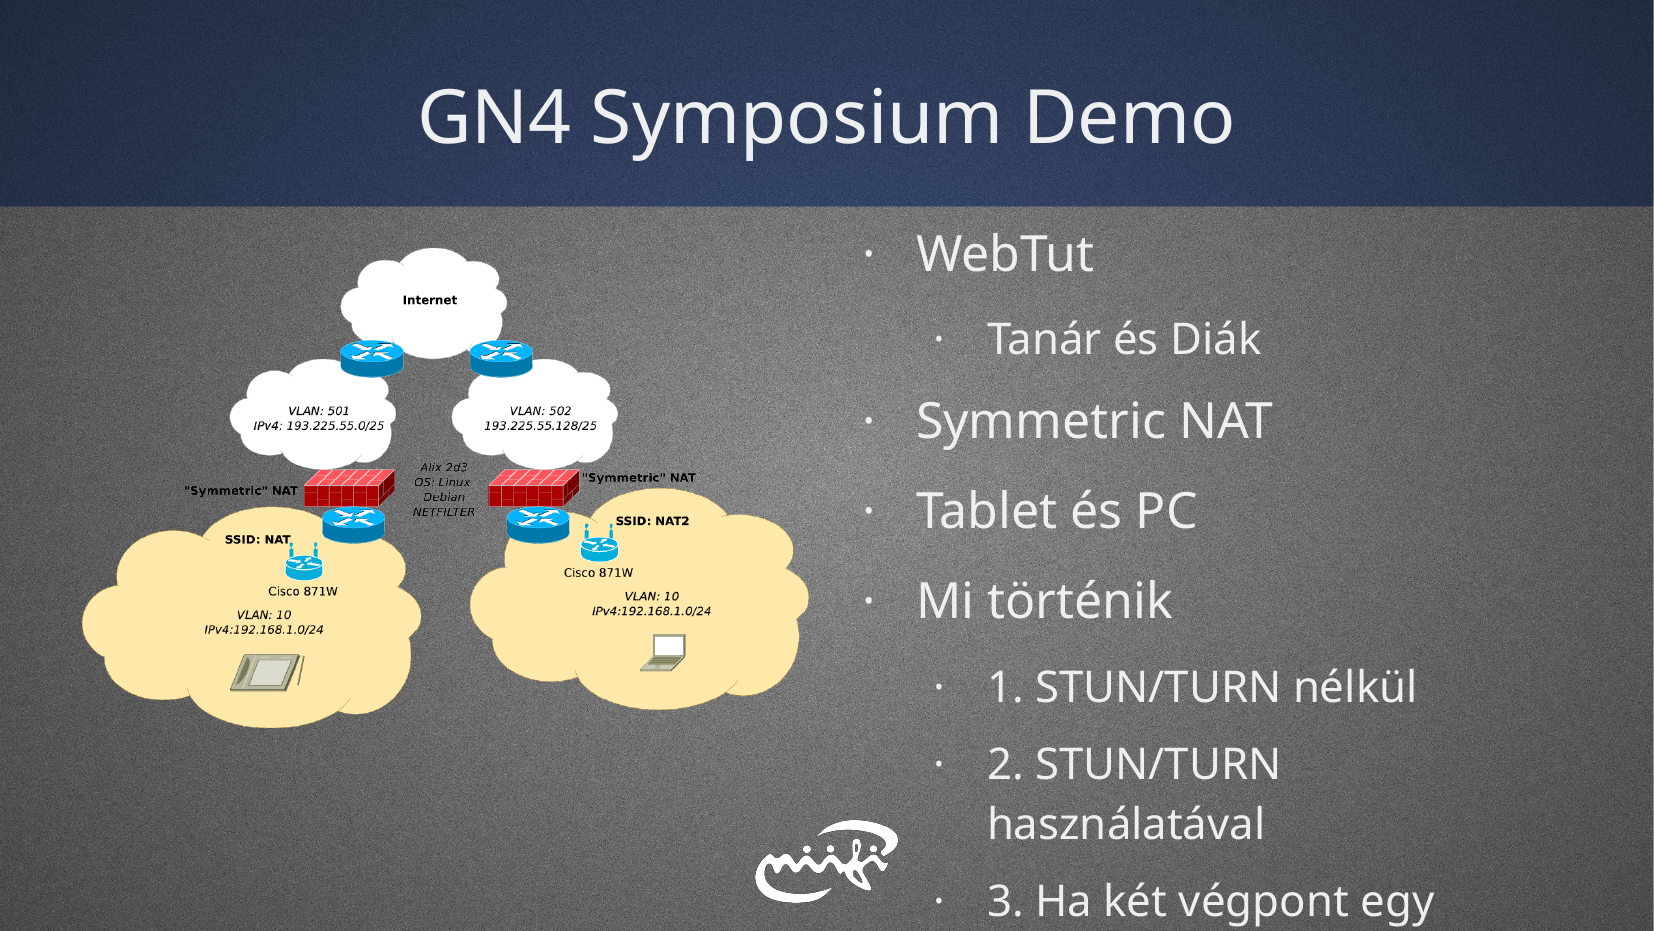

# GN4 Symposium Demo
WebTut
Tanár és Diák
Symmetric NAT
Tablet és PC
Mi történik
1. STUN/TURN nélkül
2. STUN/TURN használatával
3. Ha két végpont egy alhálózatban van